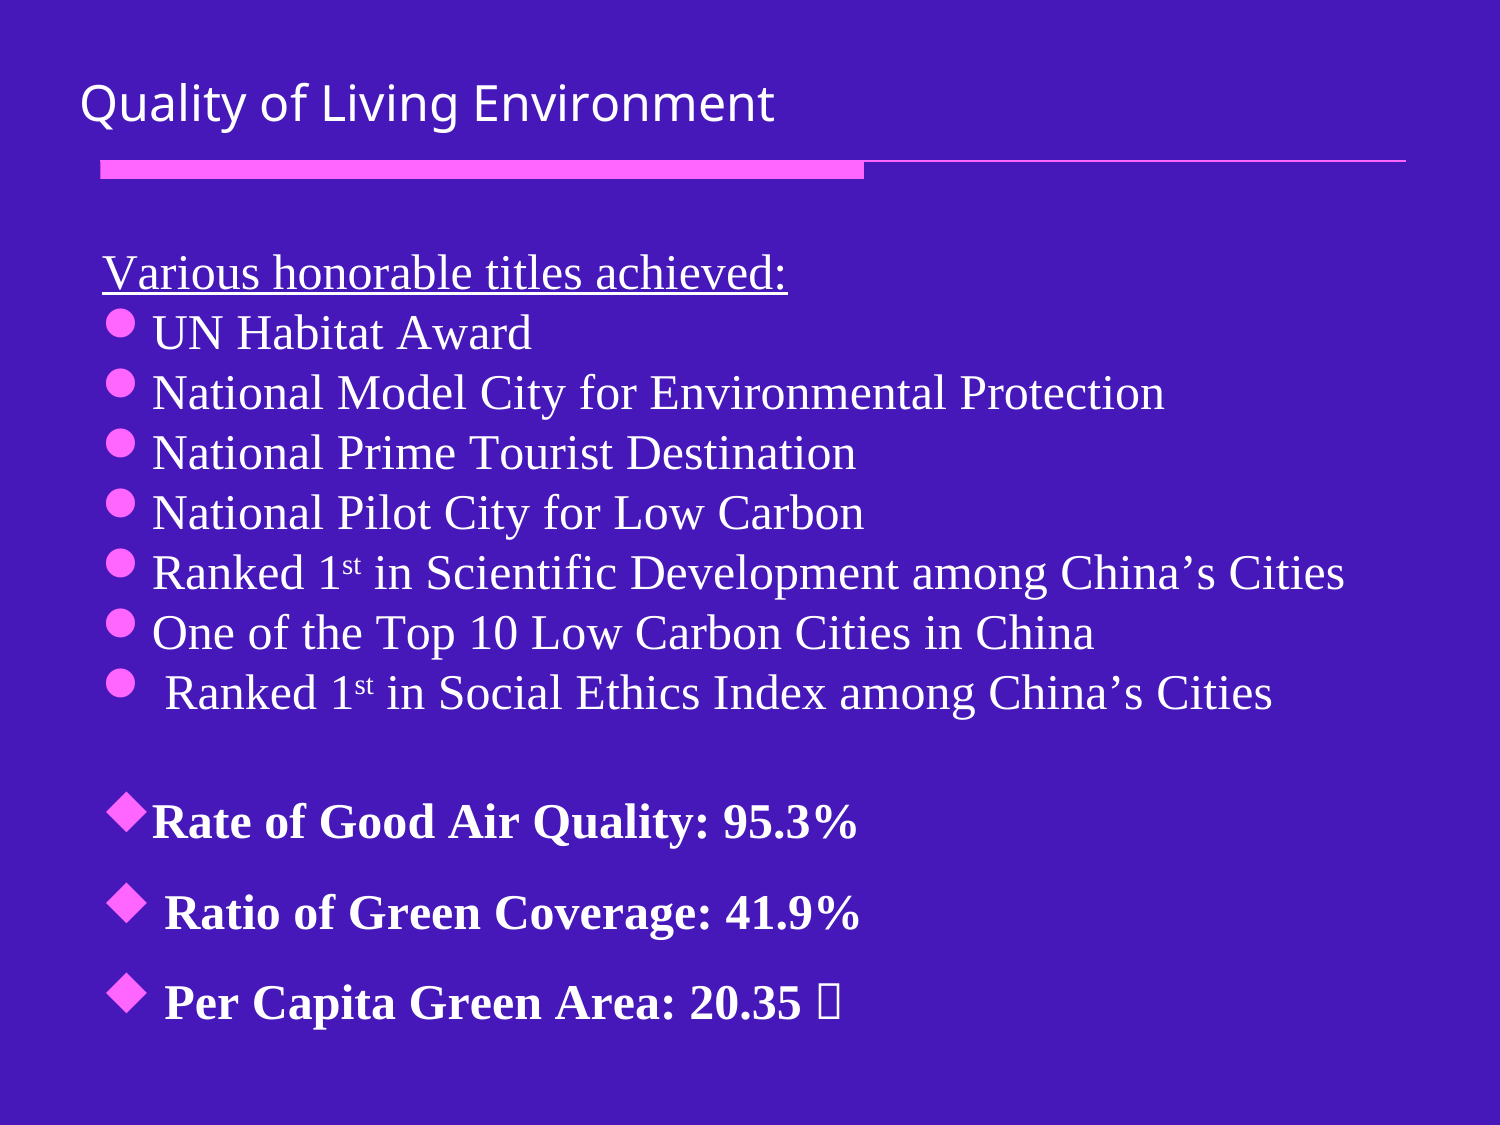

Quality of Living Environment
#
Various honorable titles achieved:
UN Habitat Award
National Model City for Environmental Protection
National Prime Tourist Destination
National Pilot City for Low Carbon
Ranked 1st in Scientific Development among China’s Cities
One of the Top 10 Low Carbon Cities in China
 Ranked 1st in Social Ethics Index among China’s Cities
Rate of Good Air Quality: 95.3%
 Ratio of Green Coverage: 41.9%
 Per Capita Green Area: 20.35㎡